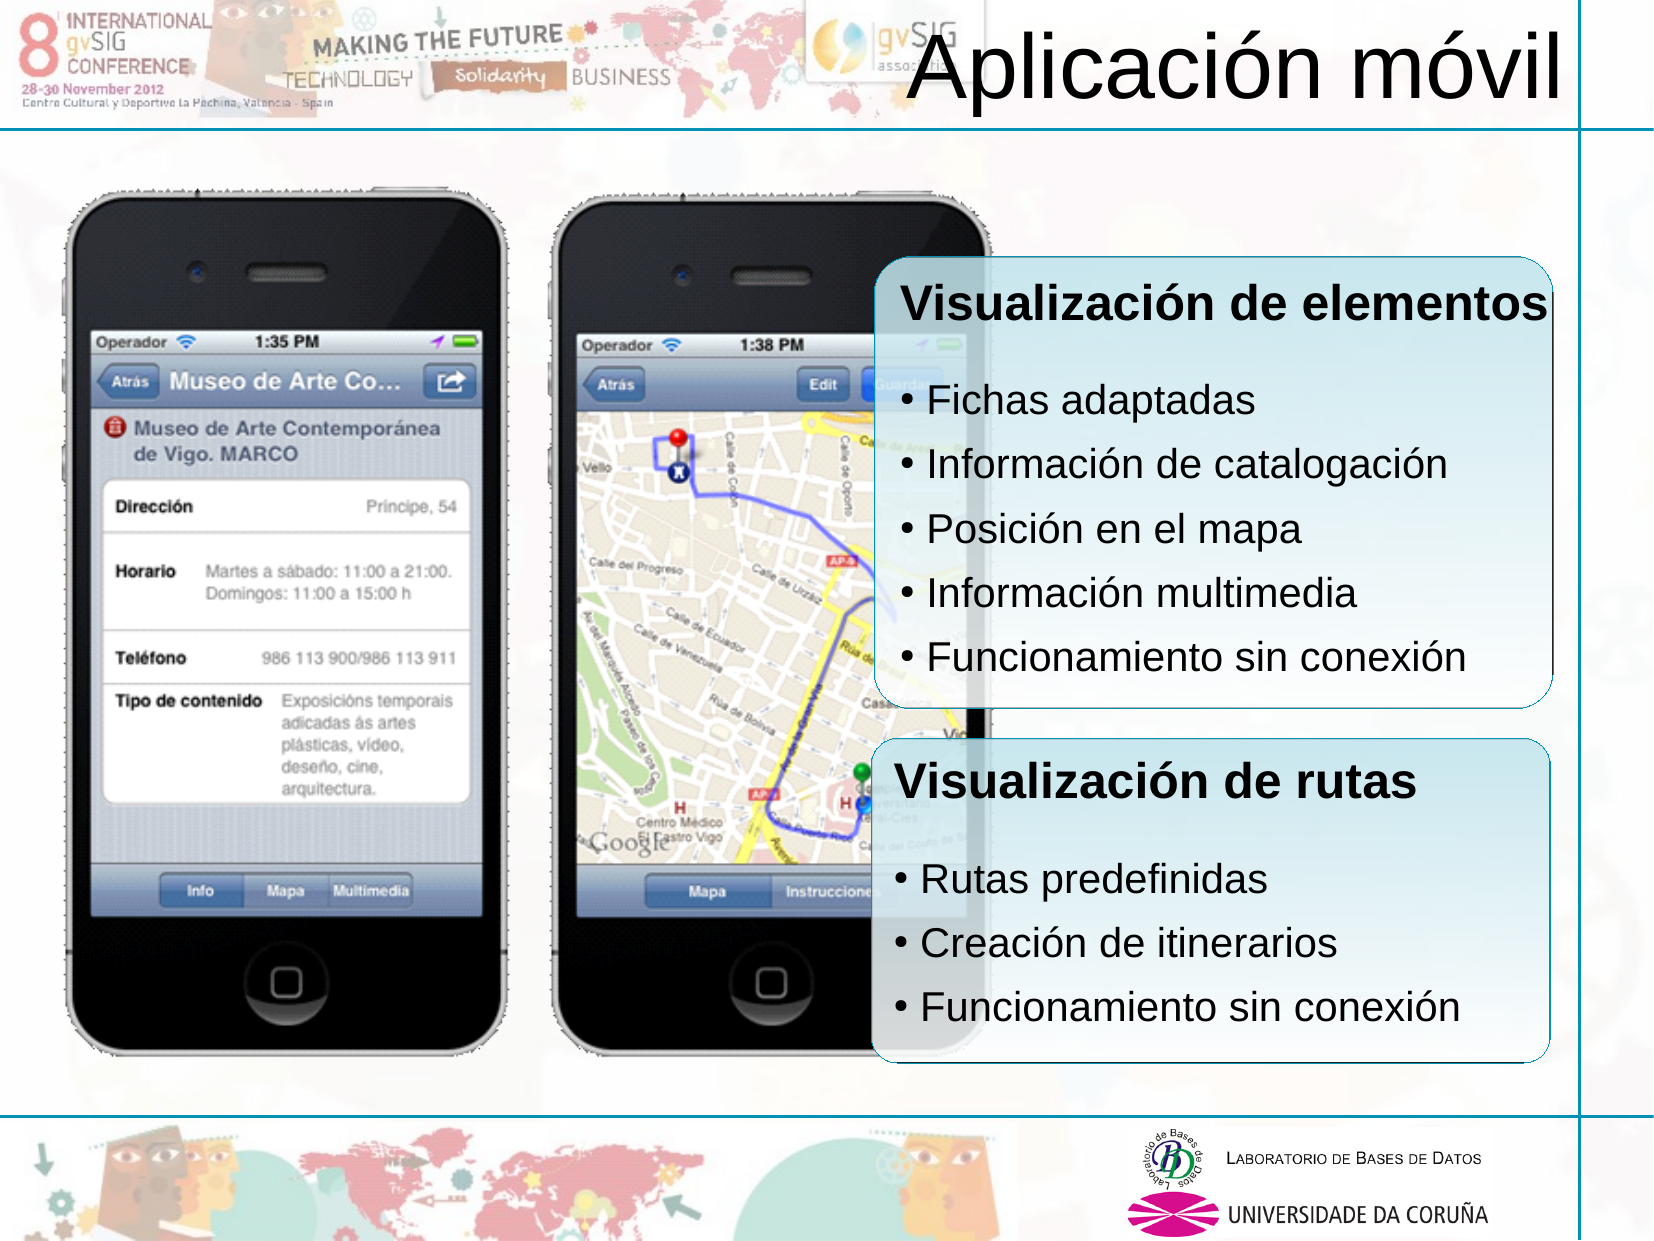

# Aplicación móvil
Visualización de elementos
 Fichas adaptadas
 Información de catalogación
 Posición en el mapa
 Información multimedia
 Funcionamiento sin conexión
Visualización de rutas
 Rutas predefinidas
 Creación de itinerarios
 Funcionamiento sin conexión